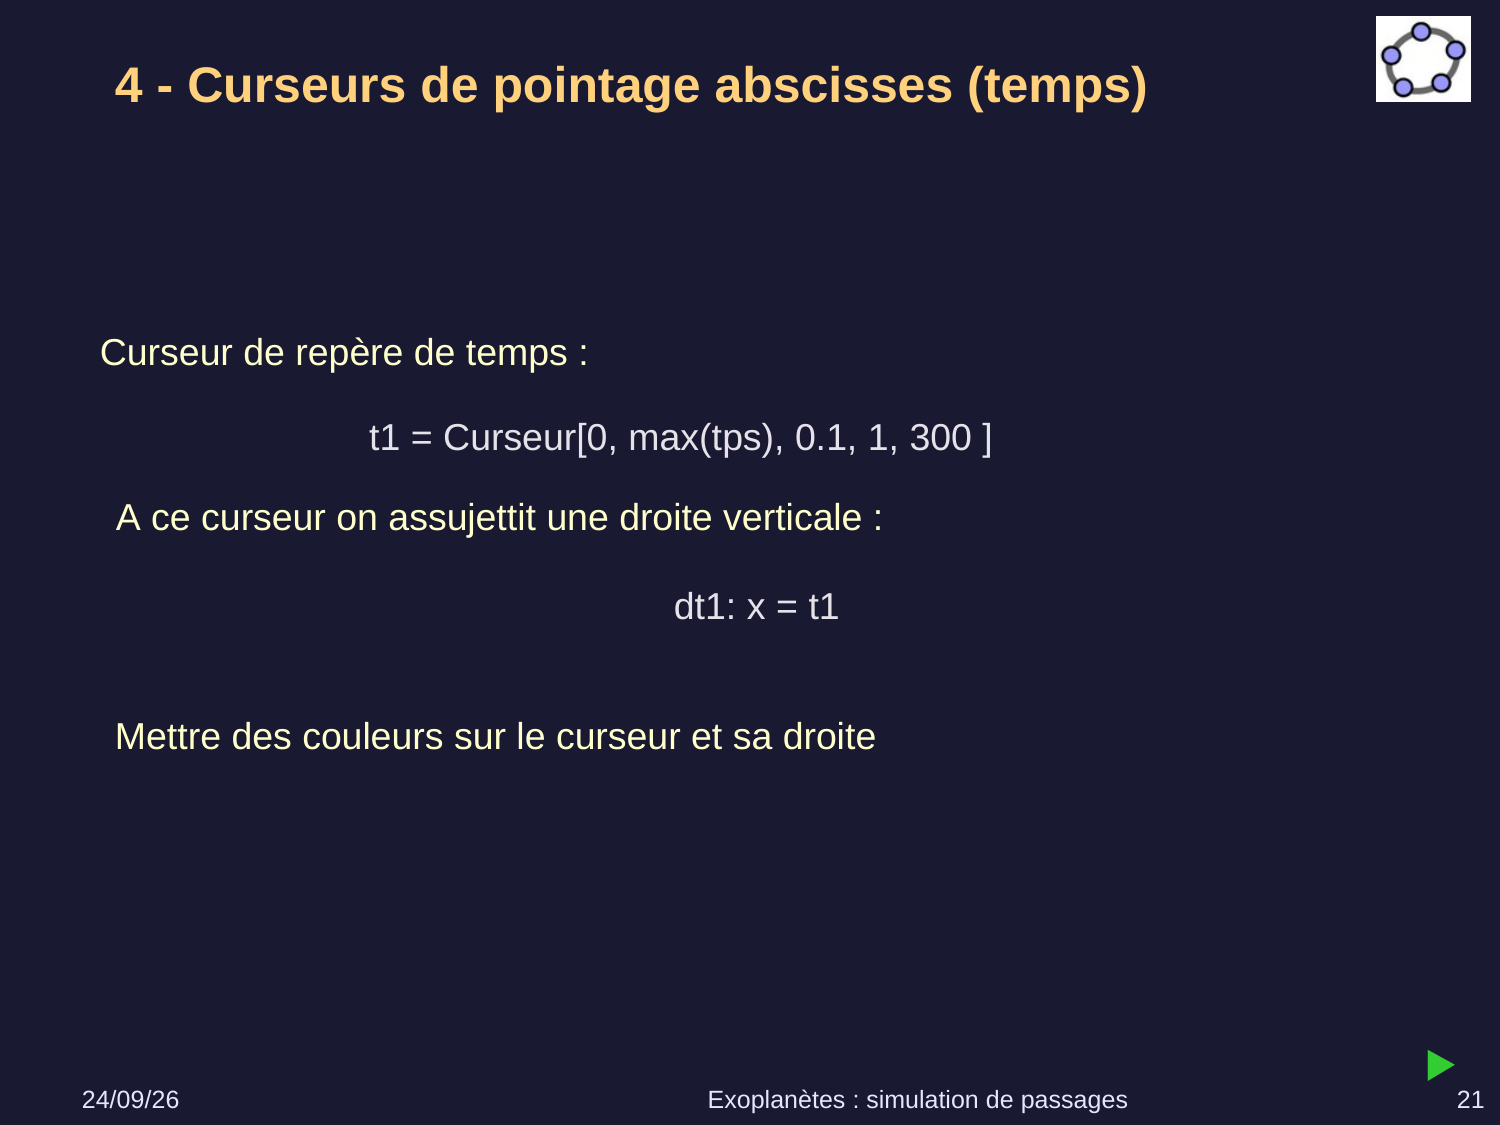

4 - Curseurs de pointage abscisses (temps)
Curseur de repère de temps :
t1 = Curseur[0, max(tps), 0.1, 1, 300 ]
A ce curseur on assujettit une droite verticale :
dt1: x = t1
Mettre des couleurs sur le curseur et sa droite

Exoplanètes : simulation de passages
21